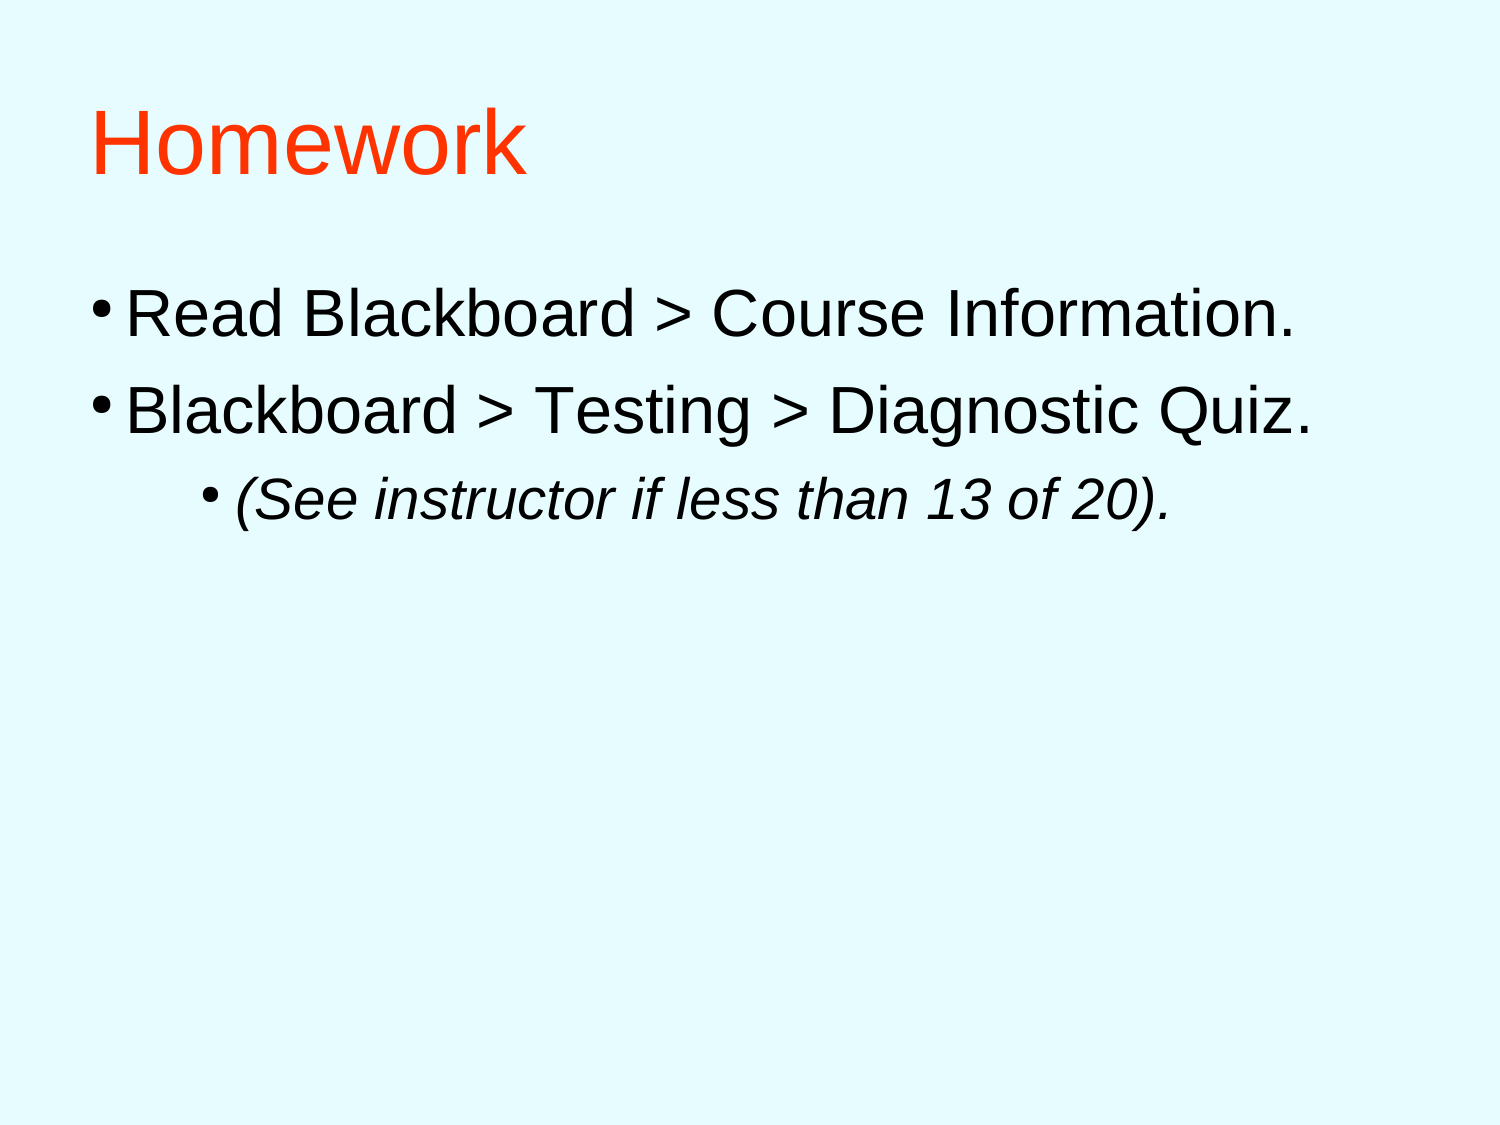

# Homework
Read Blackboard > Course Information.
Blackboard > Testing > Diagnostic Quiz.
(See instructor if less than 13 of 20).